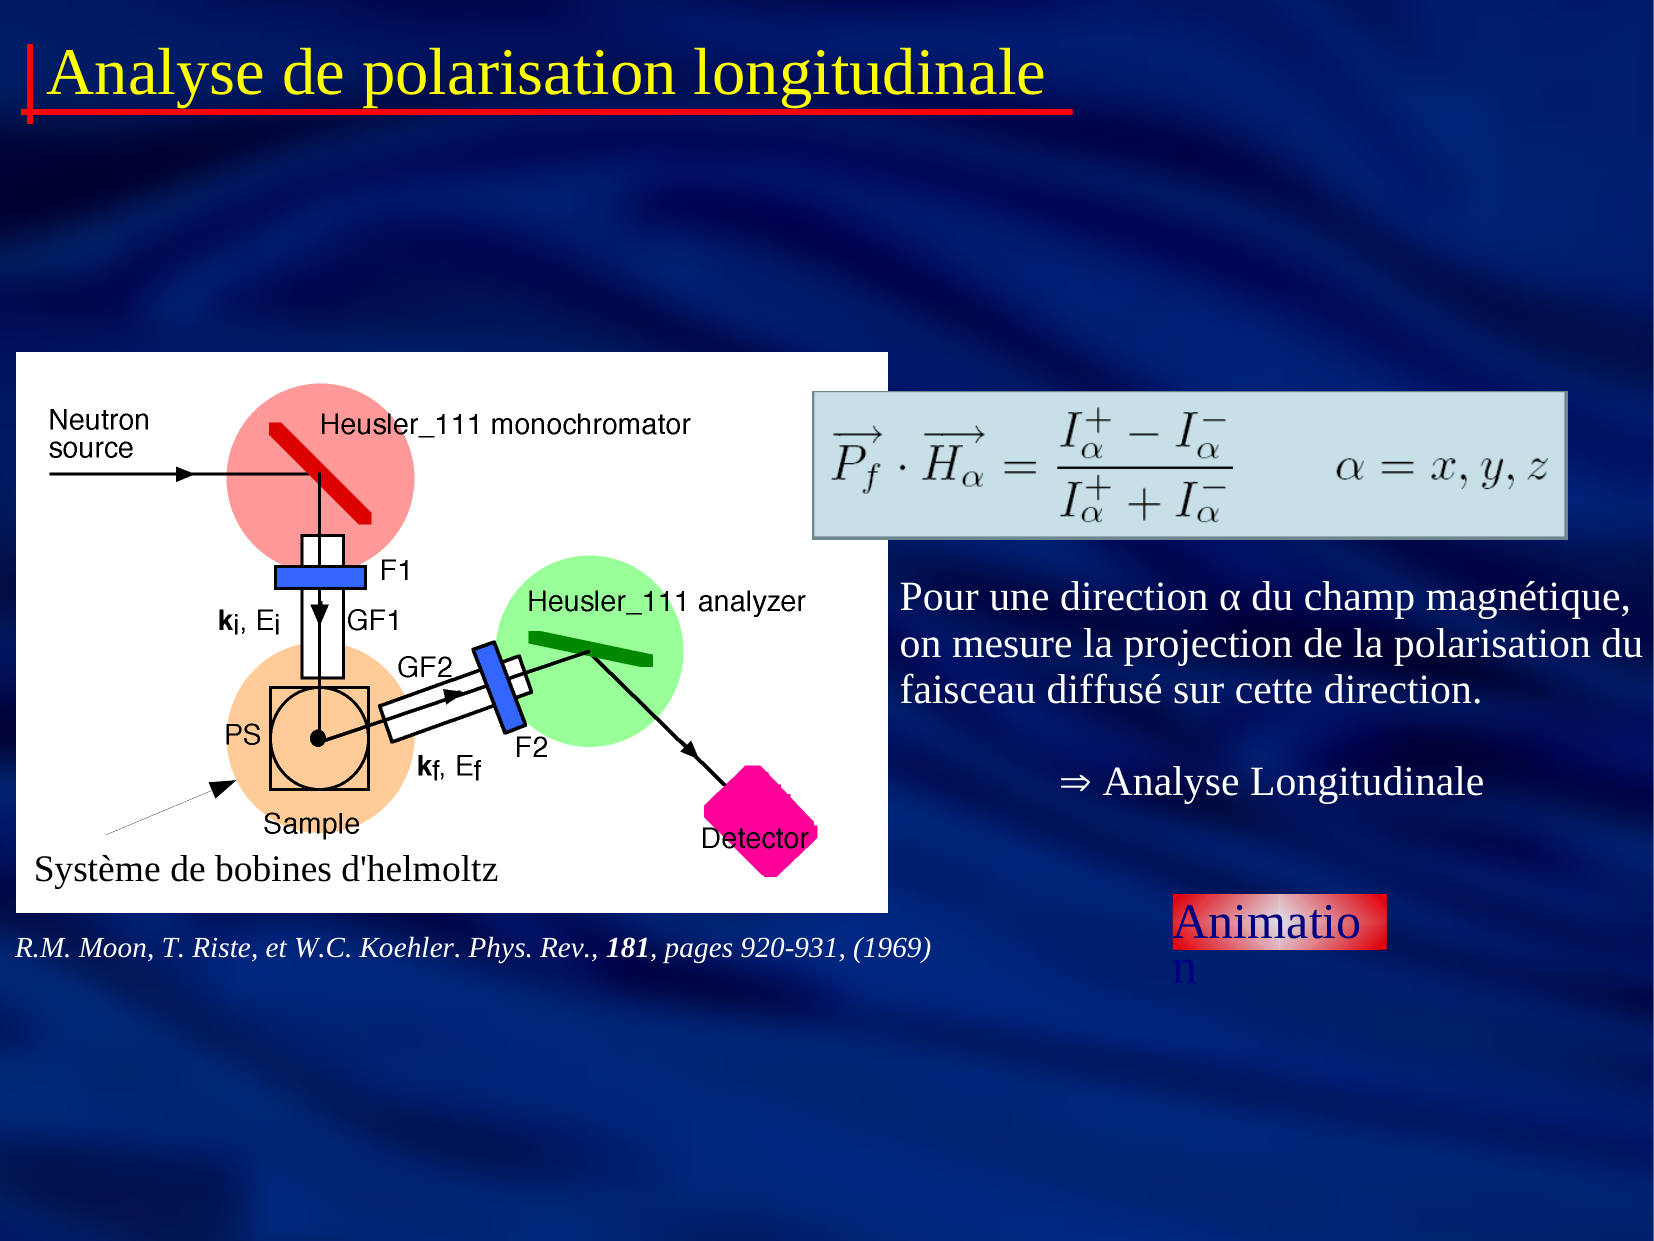

Analyse de polarisation longitudinale
Pour une direction α du champ magnétique, on mesure la projection de la polarisation du faisceau diffusé sur cette direction.
 Analyse Longitudinale
Système de bobines d'helmoltz
Animation
R.M. Moon, T. Riste, et W.C. Koehler. Phys. Rev., 181, pages 920-931, (1969)